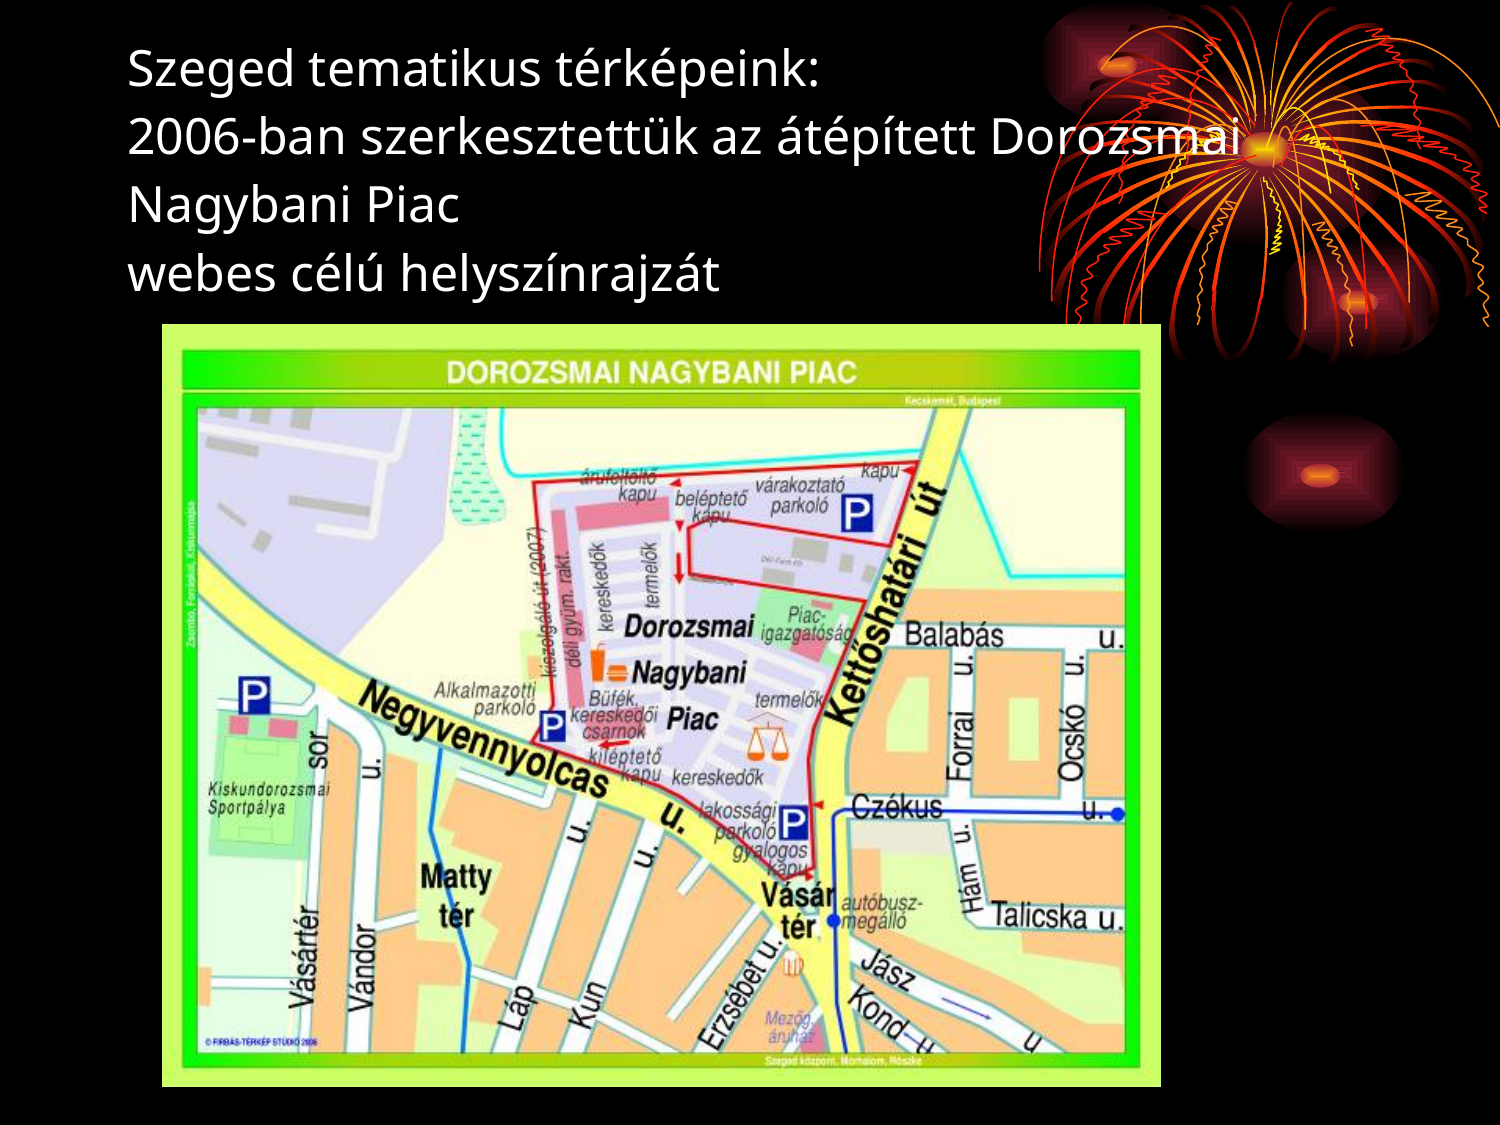

# Szeged tematikus térképeink: 2006-ban szerkesztettük az átépített Dorozsmai Nagybani Piac webes célú helyszínrajzát